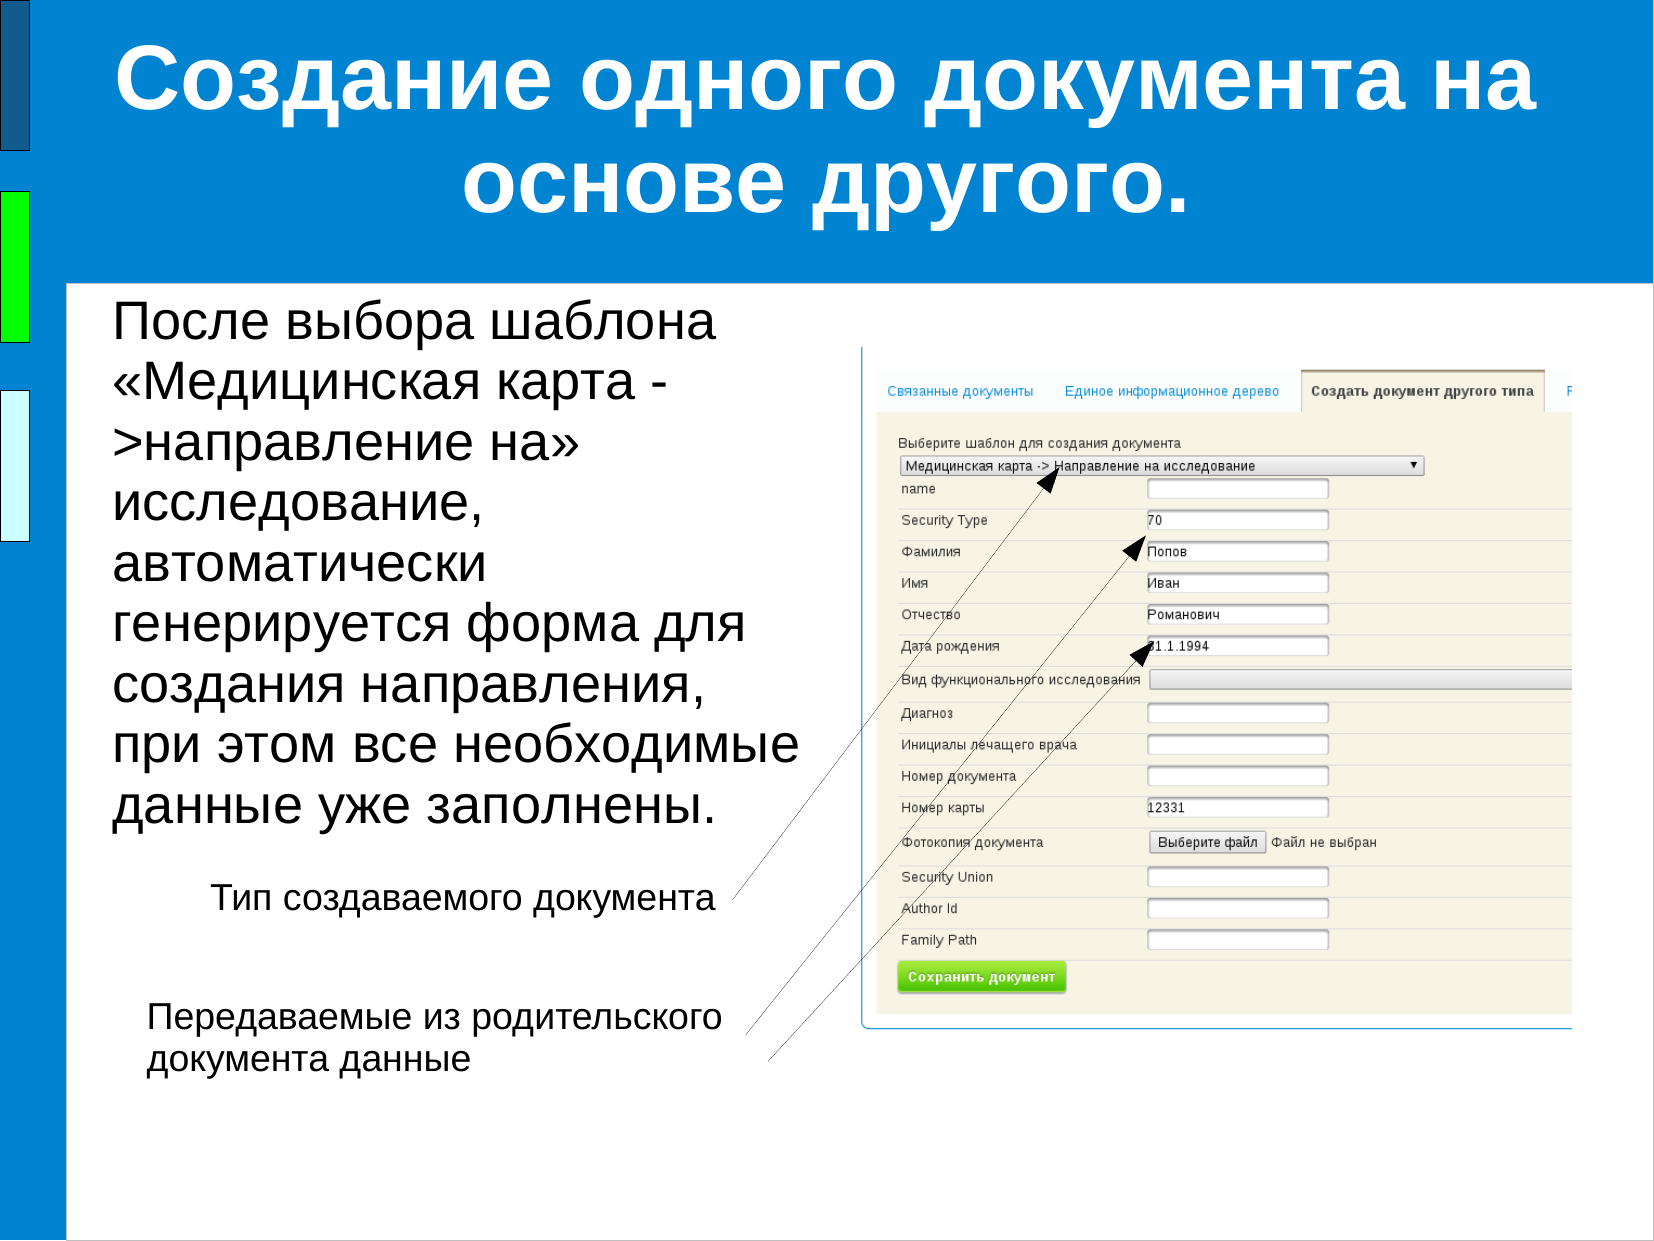

# Создание одного документа на основе другого.
После выбора шаблона «Медицинская карта ->направление на» исследование, автоматически генерируется форма для создания направления, при этом все необходимые данные уже заполнены.
Тип создаваемого документа
Передаваемые из родительского
документа данные
ООО "Альфа-Интегрум", 2013г.